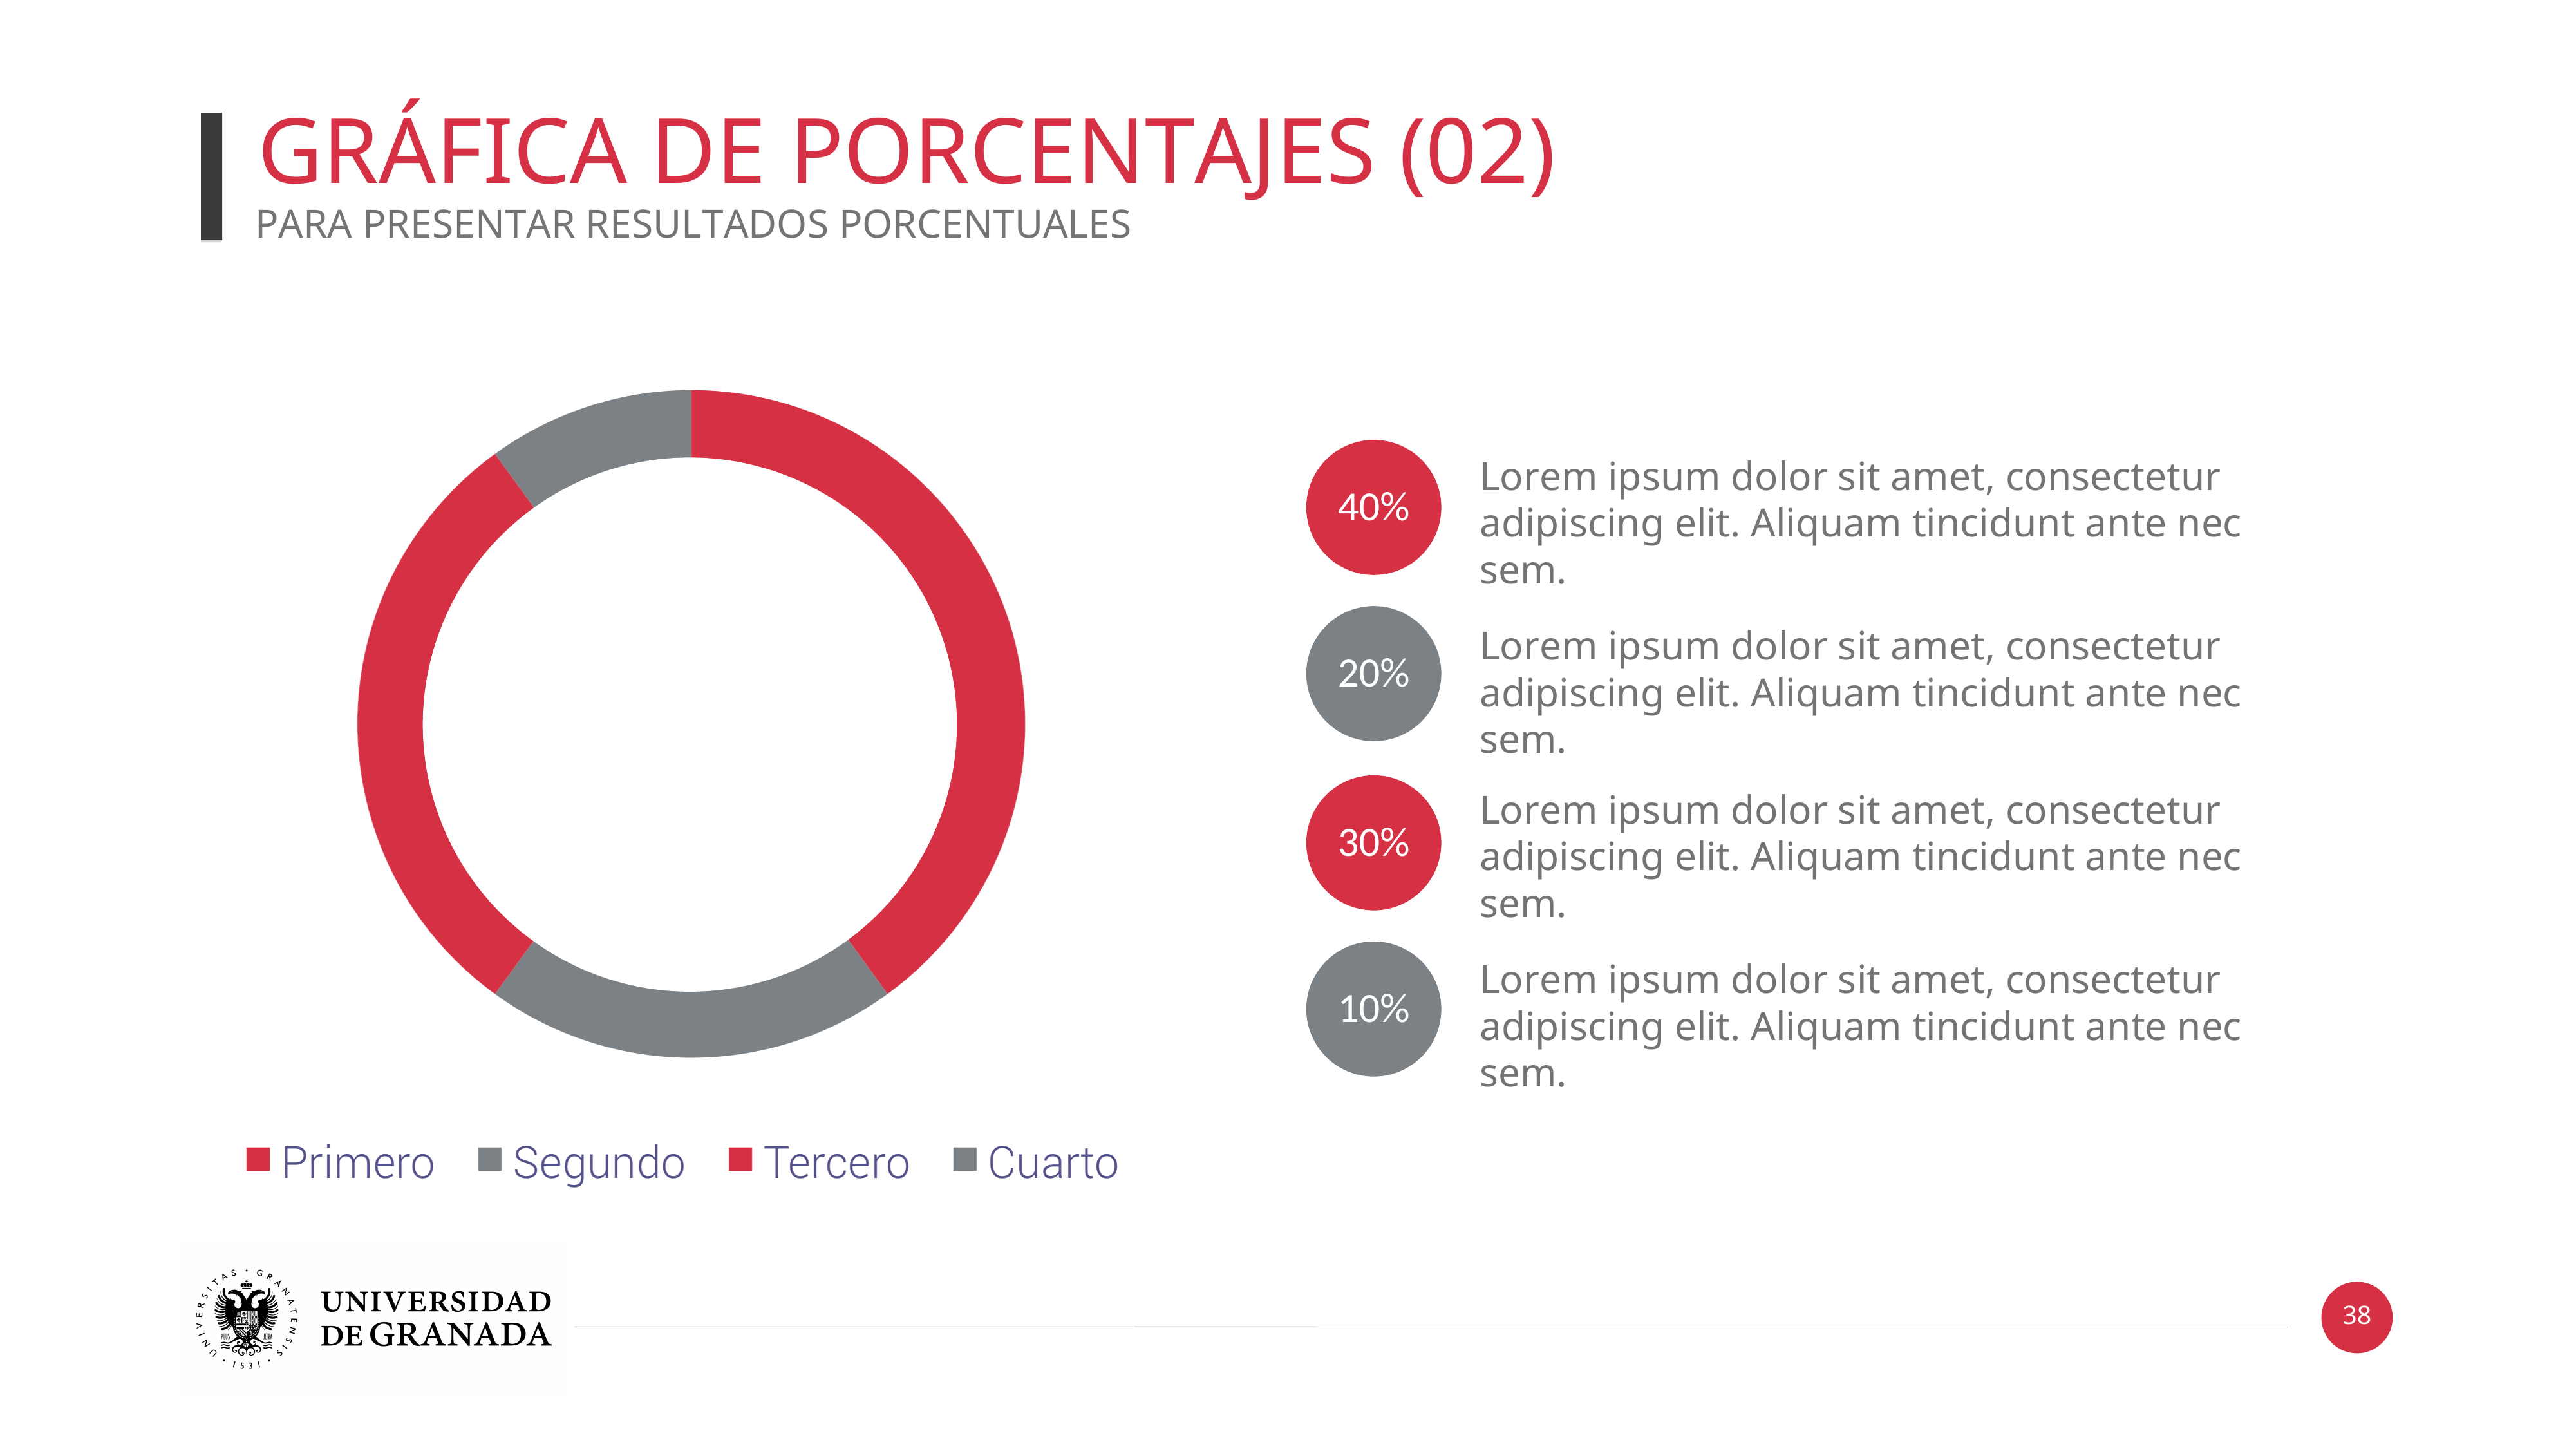

GRÁFICA DE PORCENTAJES (02)
PARA PRESENTAR RESULTADOS PORCENTUALES
40%
Lorem ipsum dolor sit amet, consectetur adipiscing elit. Aliquam tincidunt ante nec sem.
20%
Lorem ipsum dolor sit amet, consectetur adipiscing elit. Aliquam tincidunt ante nec sem.
30%
Lorem ipsum dolor sit amet, consectetur adipiscing elit. Aliquam tincidunt ante nec sem.
10%
Lorem ipsum dolor sit amet, consectetur adipiscing elit. Aliquam tincidunt ante nec sem.